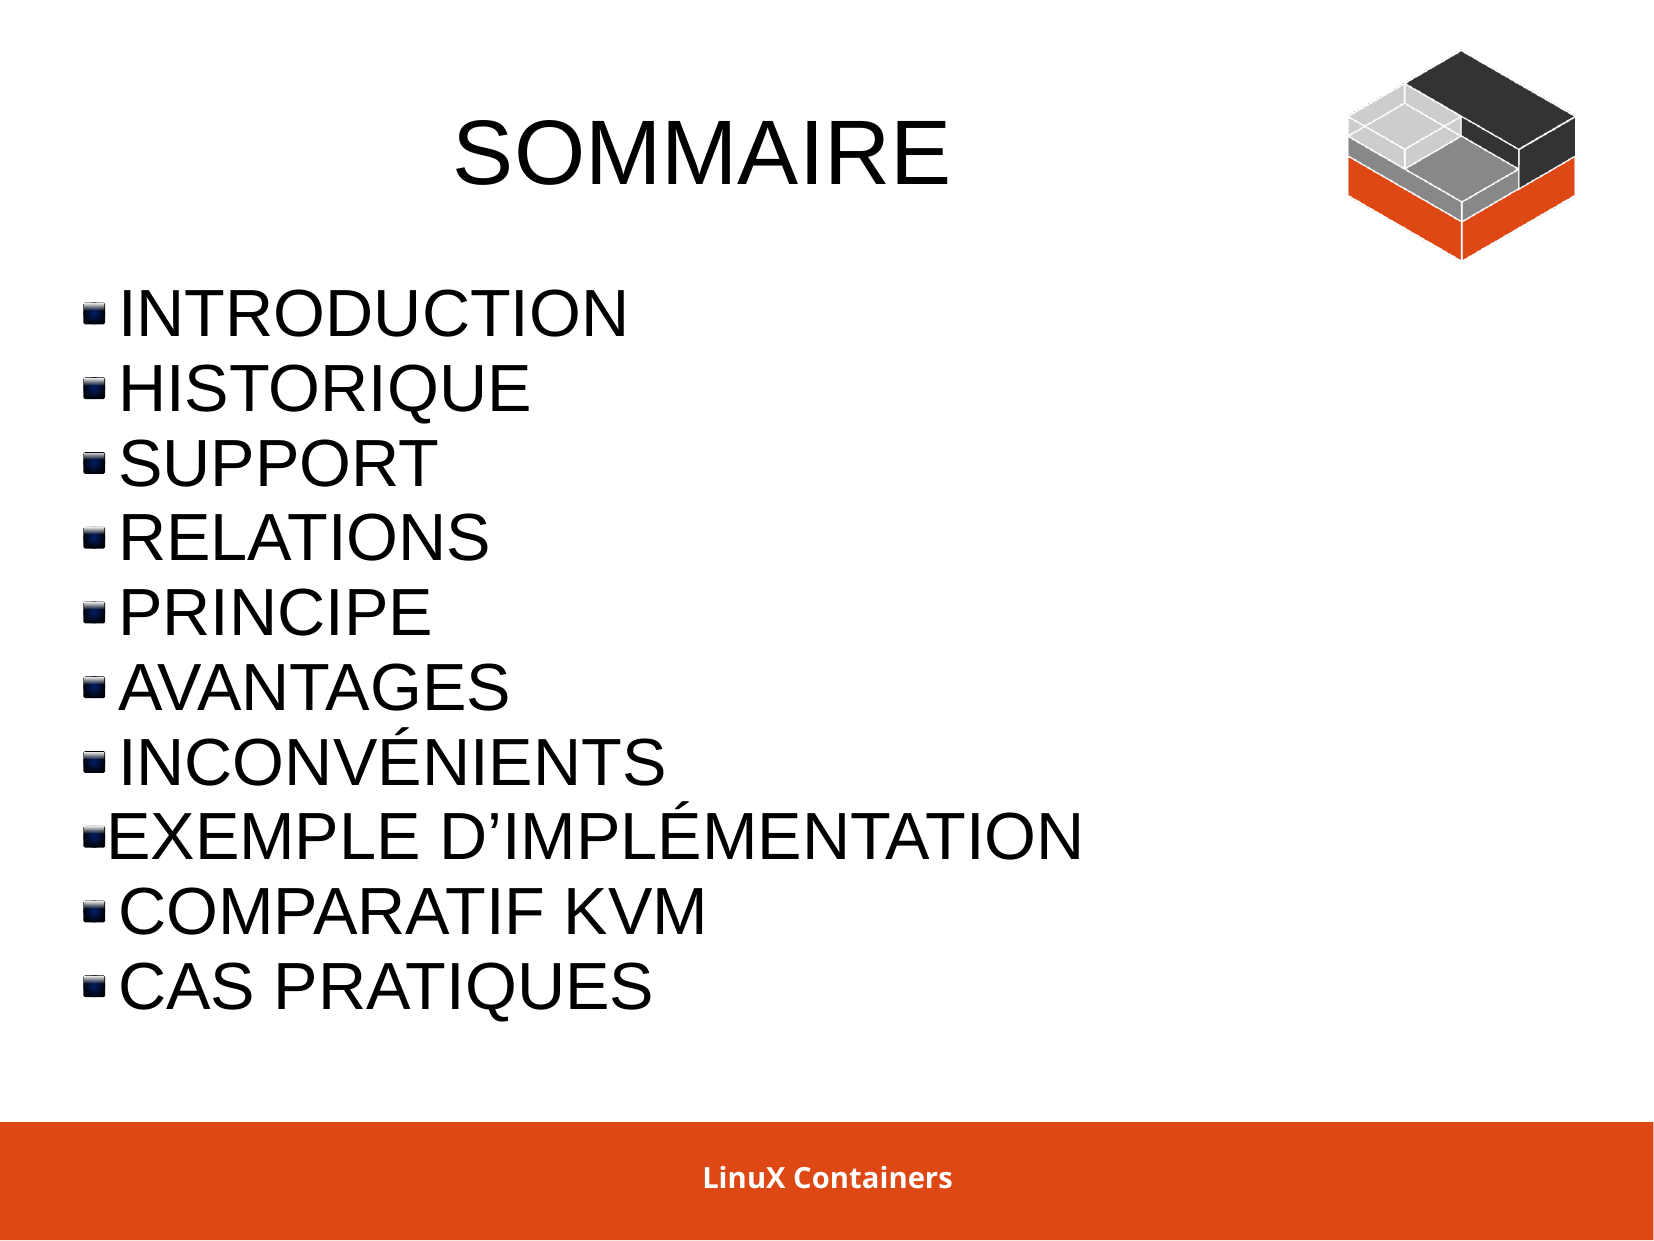

# SOMMAIRE
INTRODUCTION
HISTORIQUE
SUPPORT
RELATIONS
PRINCIPE
AVANTAGES
INCONVÉNIENTS
EXEMPLE D’IMPLÉMENTATION
COMPARATIF KVM
CAS PRATIQUES
LinuX Containers